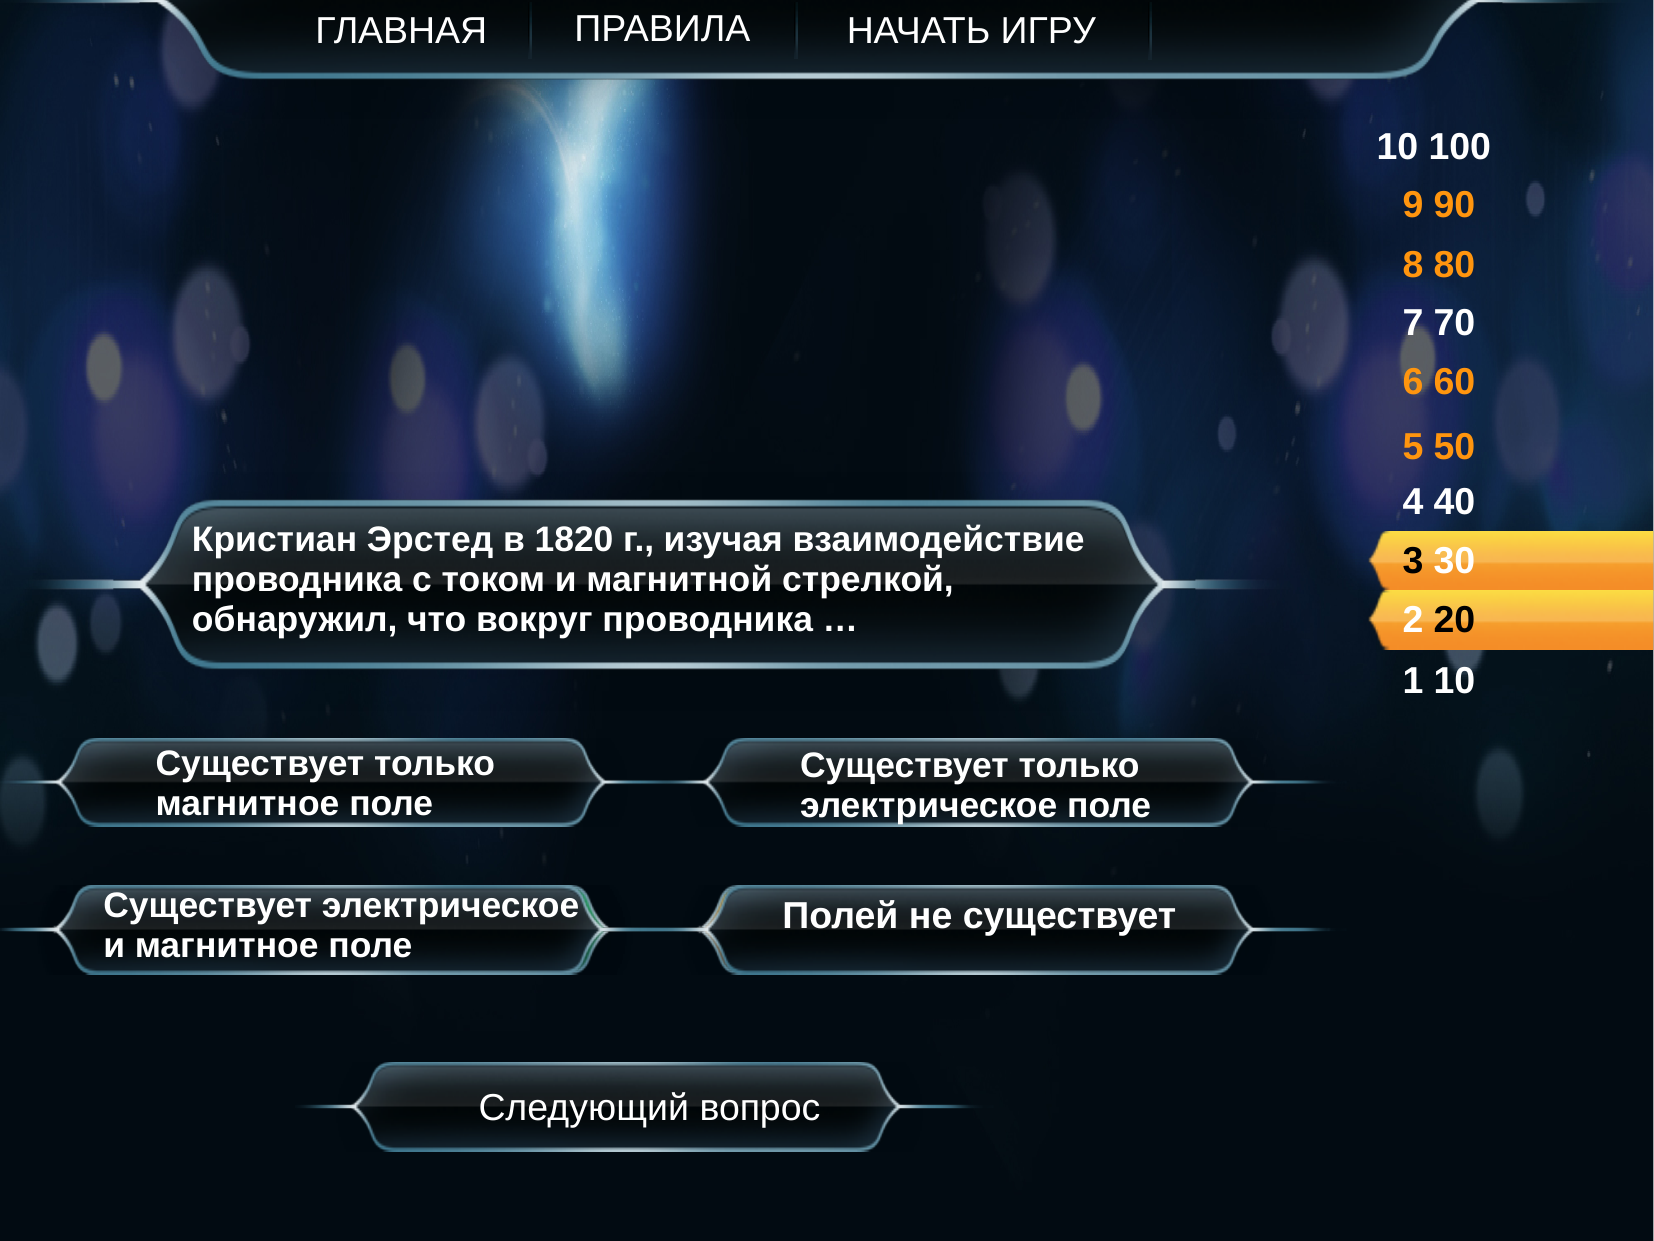

ПРАВИЛА
ГЛАВНАЯ
НАЧАТЬ ИГРУ
10 100
9 90
8 80
7 70
6 60
5 50
4 40
Кристиан Эрстед в 1820 г., изучая взаимодействие проводника с током и магнитной стрелкой, обнаружил, что вокруг проводника …
3 30
3 30
2 20
2 20
1 10
Существует только магнитное поле
Существует только электрическое поле
Существует электрическое и магнитное поле
Полей не существует
Следующий вопрос